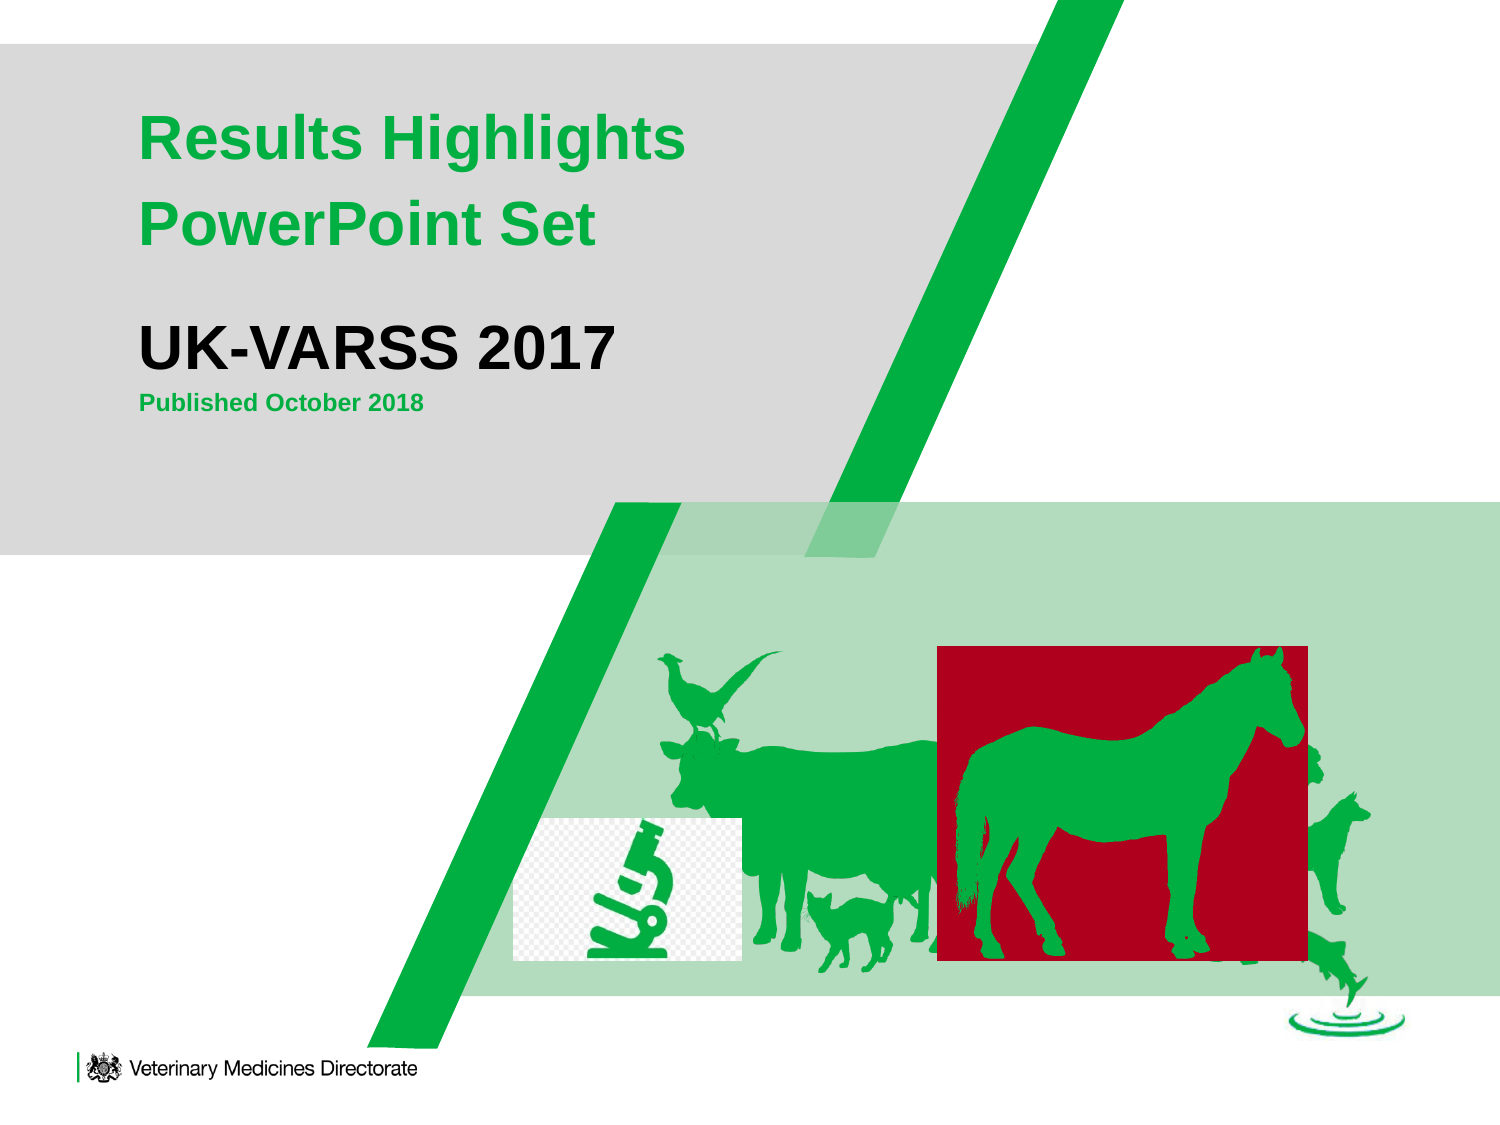

Results Highlights PowerPoint Set
UK-VARSS 2017
Published October 2018